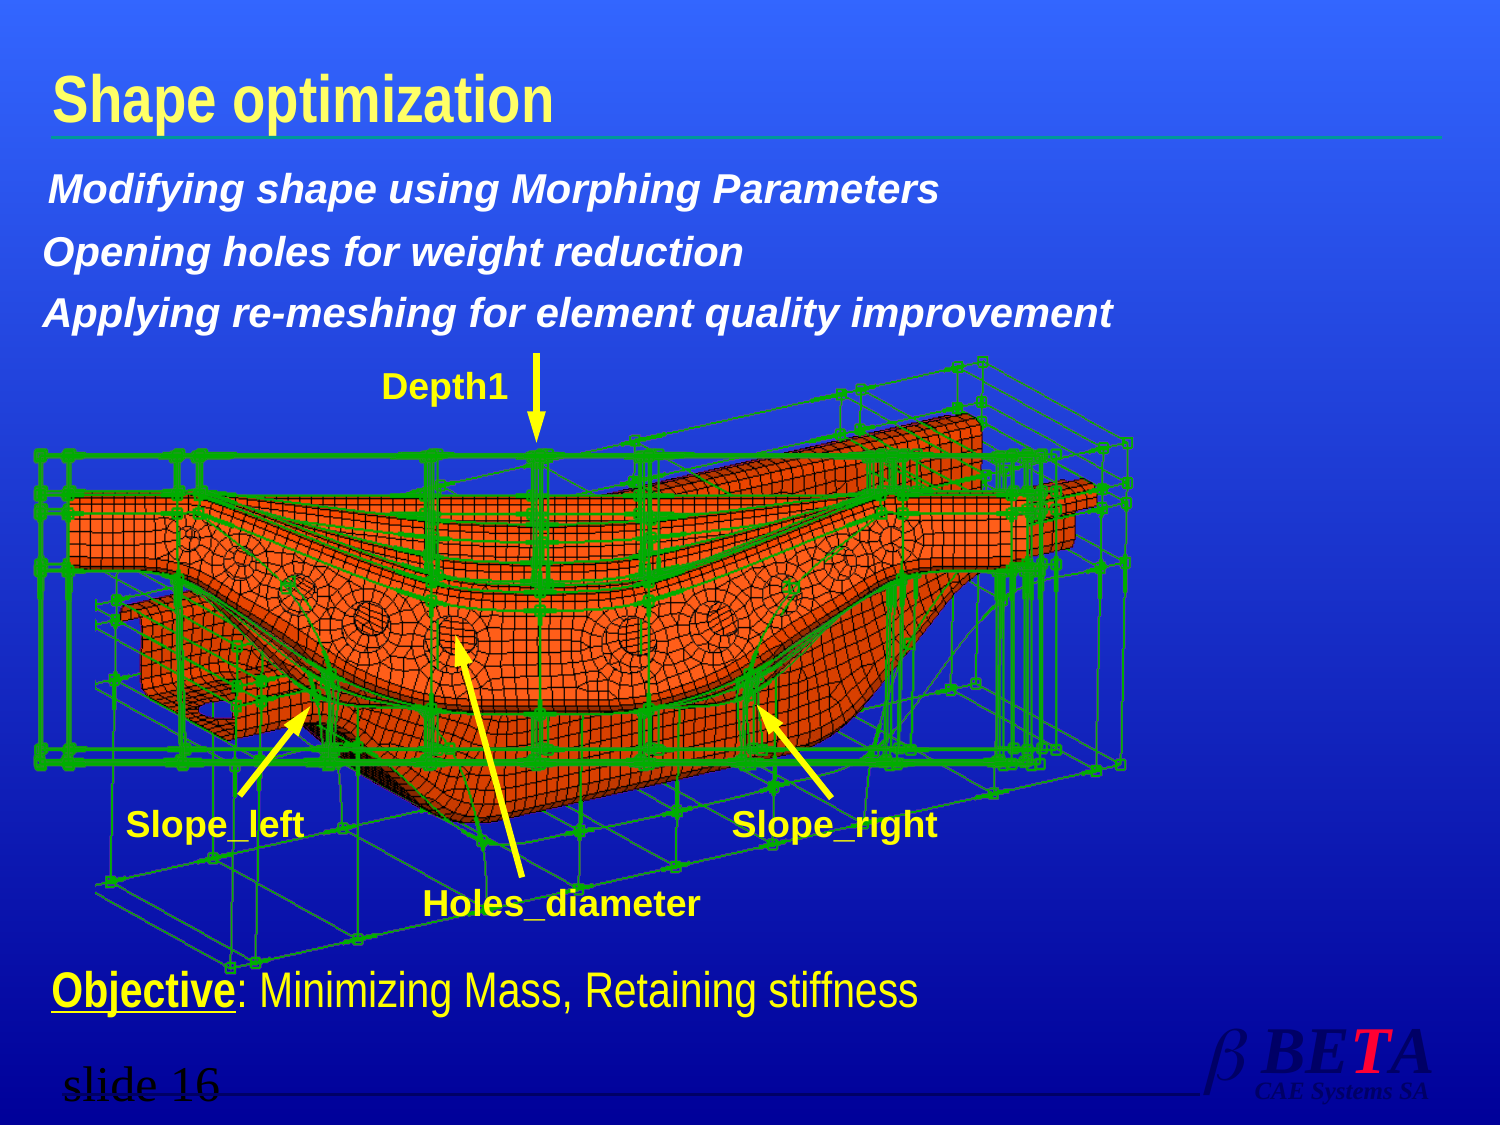

# Shape optimization
Modifying shape using Morphing Parameters
Opening holes for weight reduction
Applying re-meshing for element quality improvement
Depth1
Slope_right
Slope_left
Holes_diameter
Objective: Minimizing Mass, Retaining stiffness
16